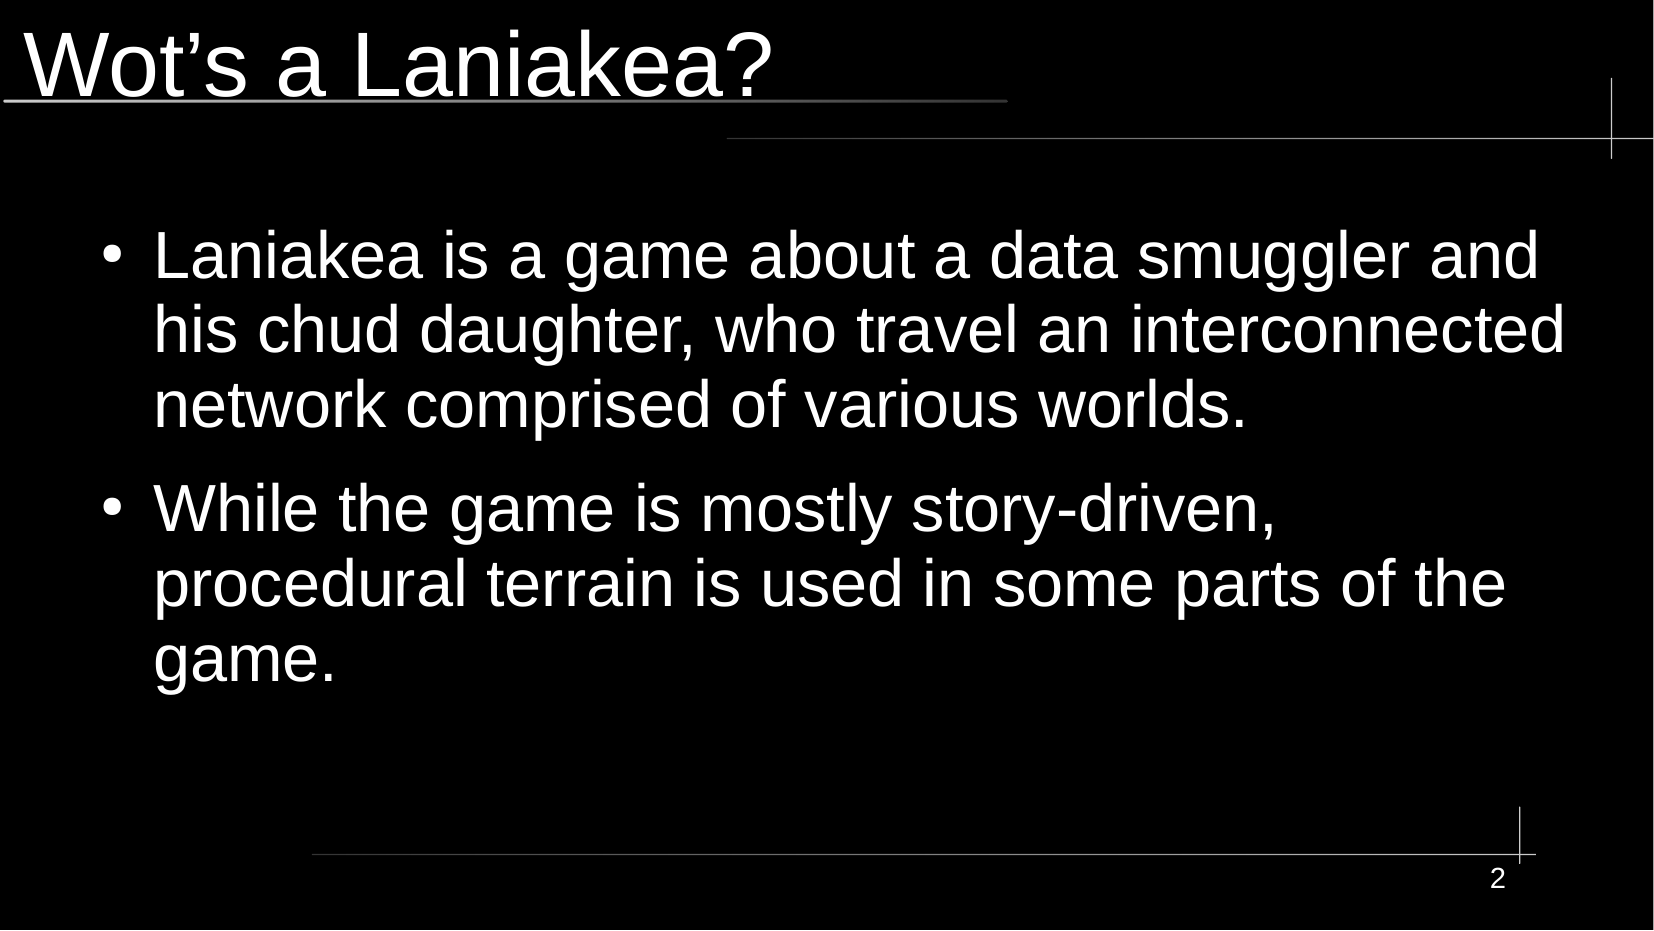

# Wot’s a Laniakea?
Laniakea is a game about a data smuggler and his chud daughter, who travel an interconnected network comprised of various worlds.
While the game is mostly story-driven, procedural terrain is used in some parts of the game.
2